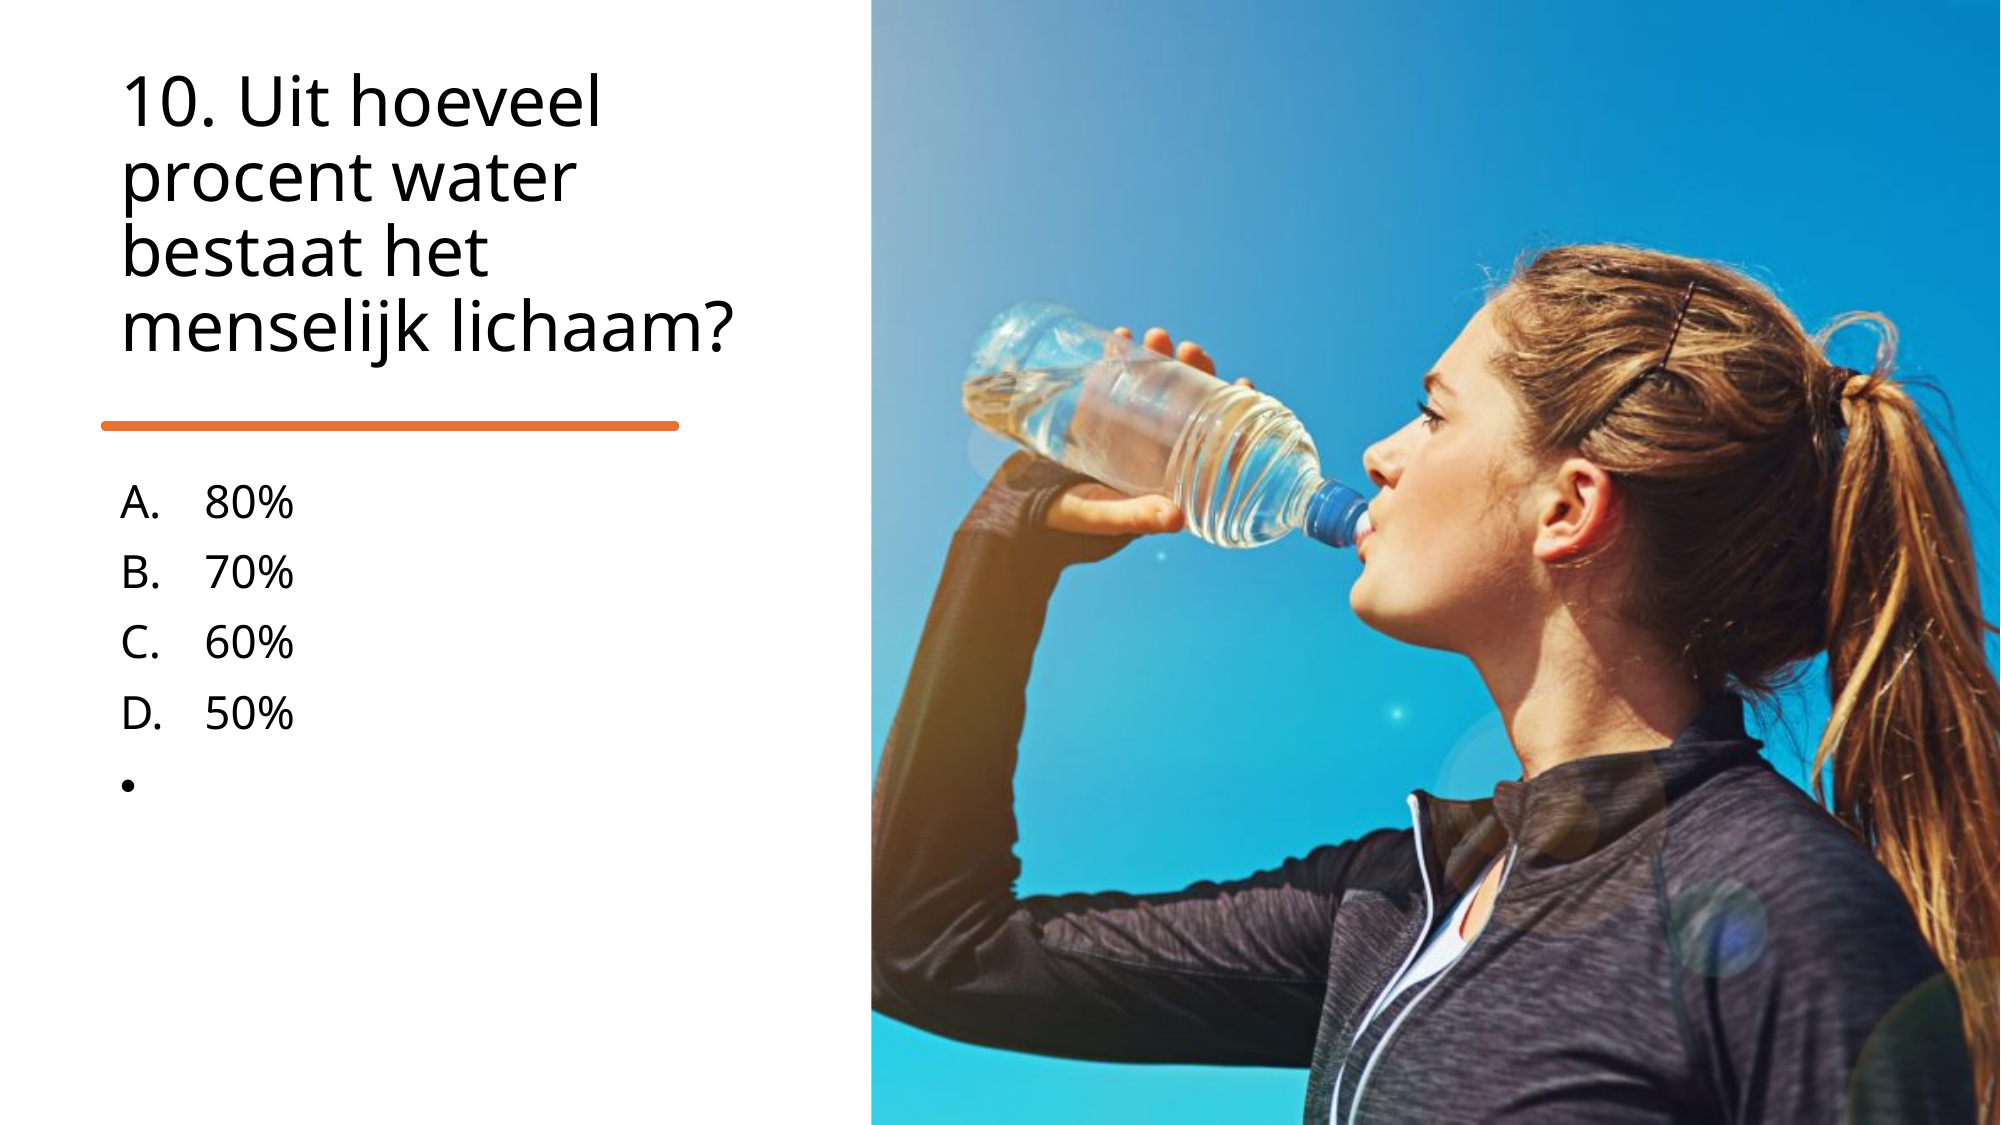

# 10. Uit hoeveel procent water bestaat het menselijk lichaam?
80%
70%
60%
50%